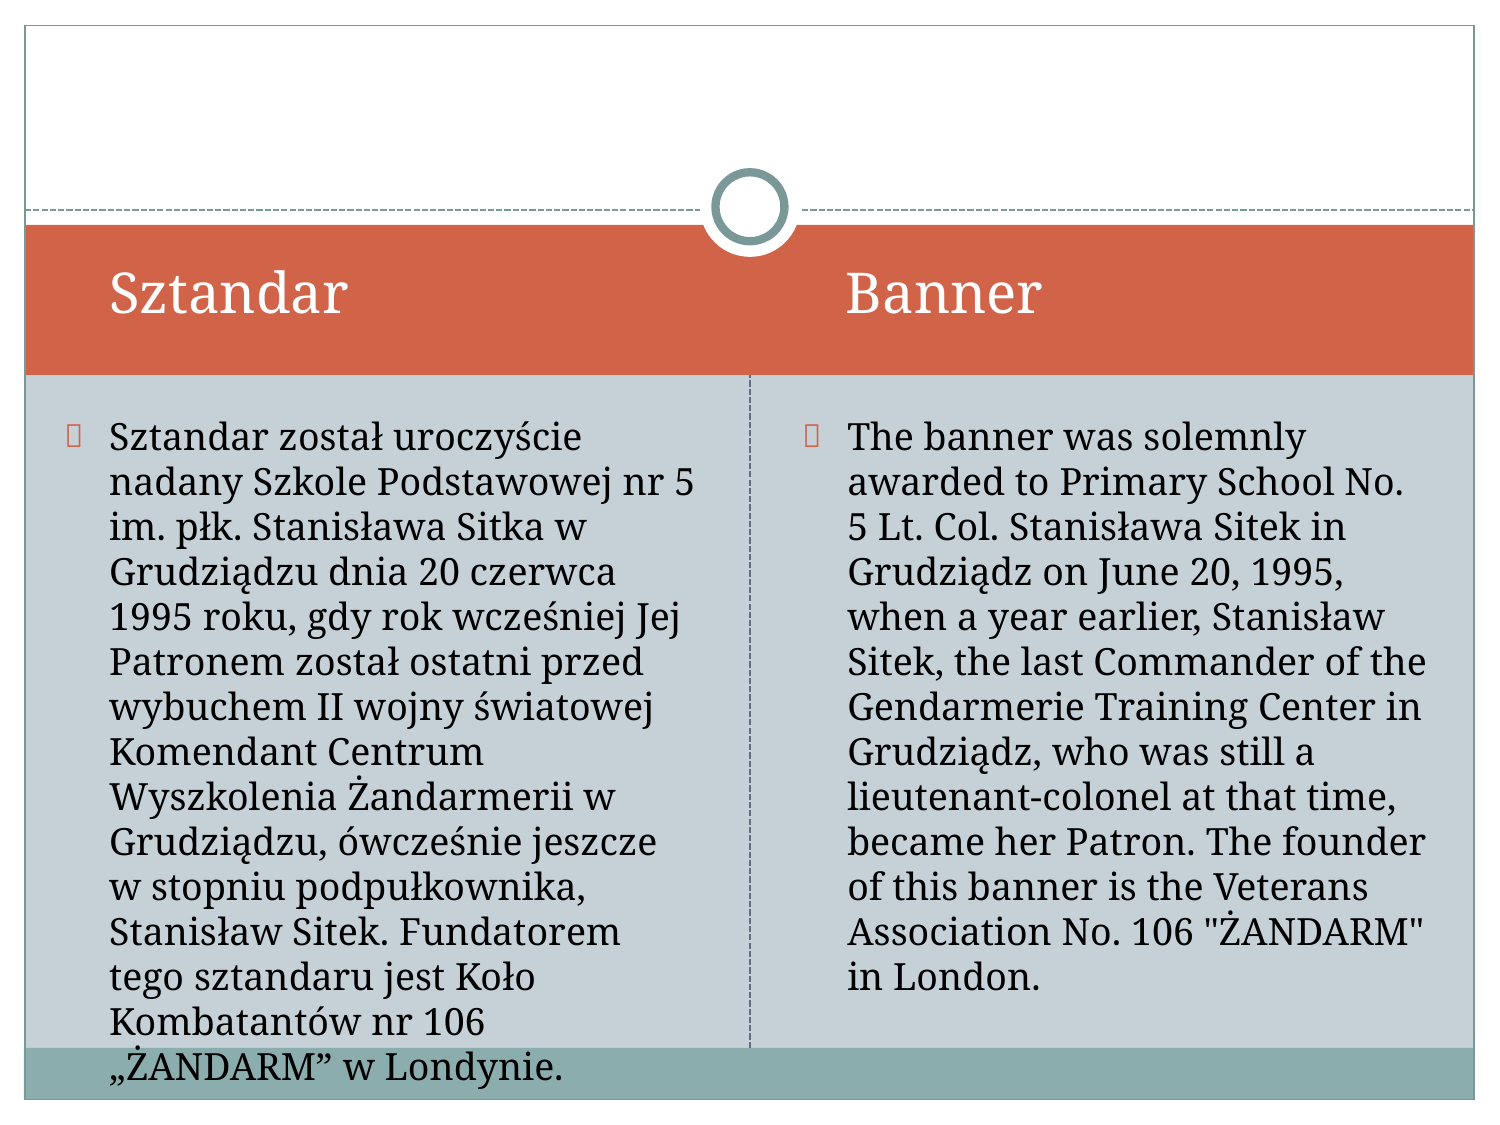

# Sztandar
Banner
Sztandar został uroczyście nadany Szkole Podstawowej nr 5 im. płk. Stanisława Sitka w Grudziądzu dnia 20 czerwca 1995 roku, gdy rok wcześniej Jej Patronem został ostatni przed wybuchem II wojny światowej Komendant Centrum Wyszkolenia Żandarmerii w Grudziądzu, ówcześnie jeszcze w stopniu podpułkownika,
Stanisław Sitek. Fundatorem
tego sztandaru jest Koło Kombatantów nr 106
„ŻANDARM” w Londynie.
The banner was solemnly awarded to Primary School No. 5 Lt. Col. Stanisława Sitek in Grudziądz on June 20, 1995, when a year earlier, Stanisław Sitek, the last Commander of the Gendarmerie Training Center in Grudziądz, who was still a lieutenant-colonel at that time, became her Patron. The founder of this banner is the Veterans Association No. 106 "ŻANDARM" in London.